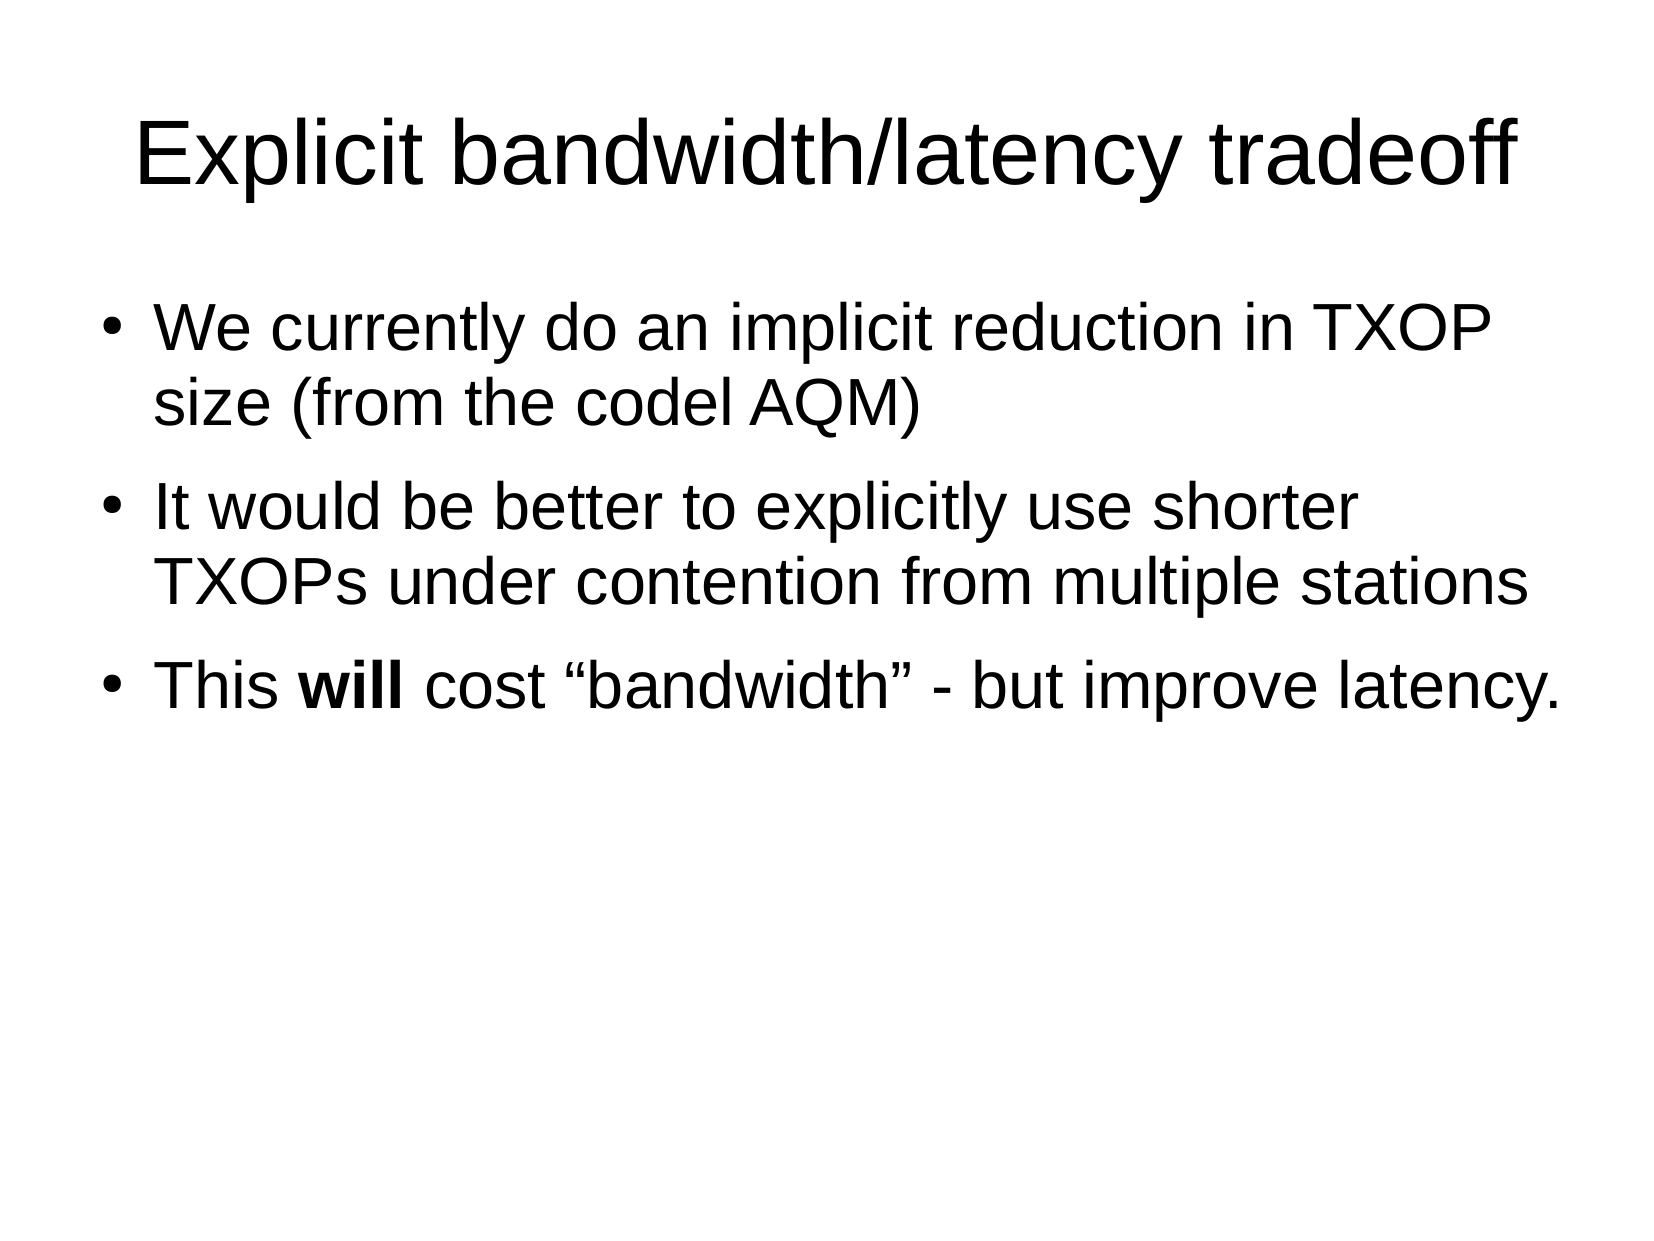

# Explicit bandwidth/latency tradeoff
We currently do an implicit reduction in TXOP size (from the codel AQM)
It would be better to explicitly use shorter TXOPs under contention from multiple stations
This will cost “bandwidth” - but improve latency.